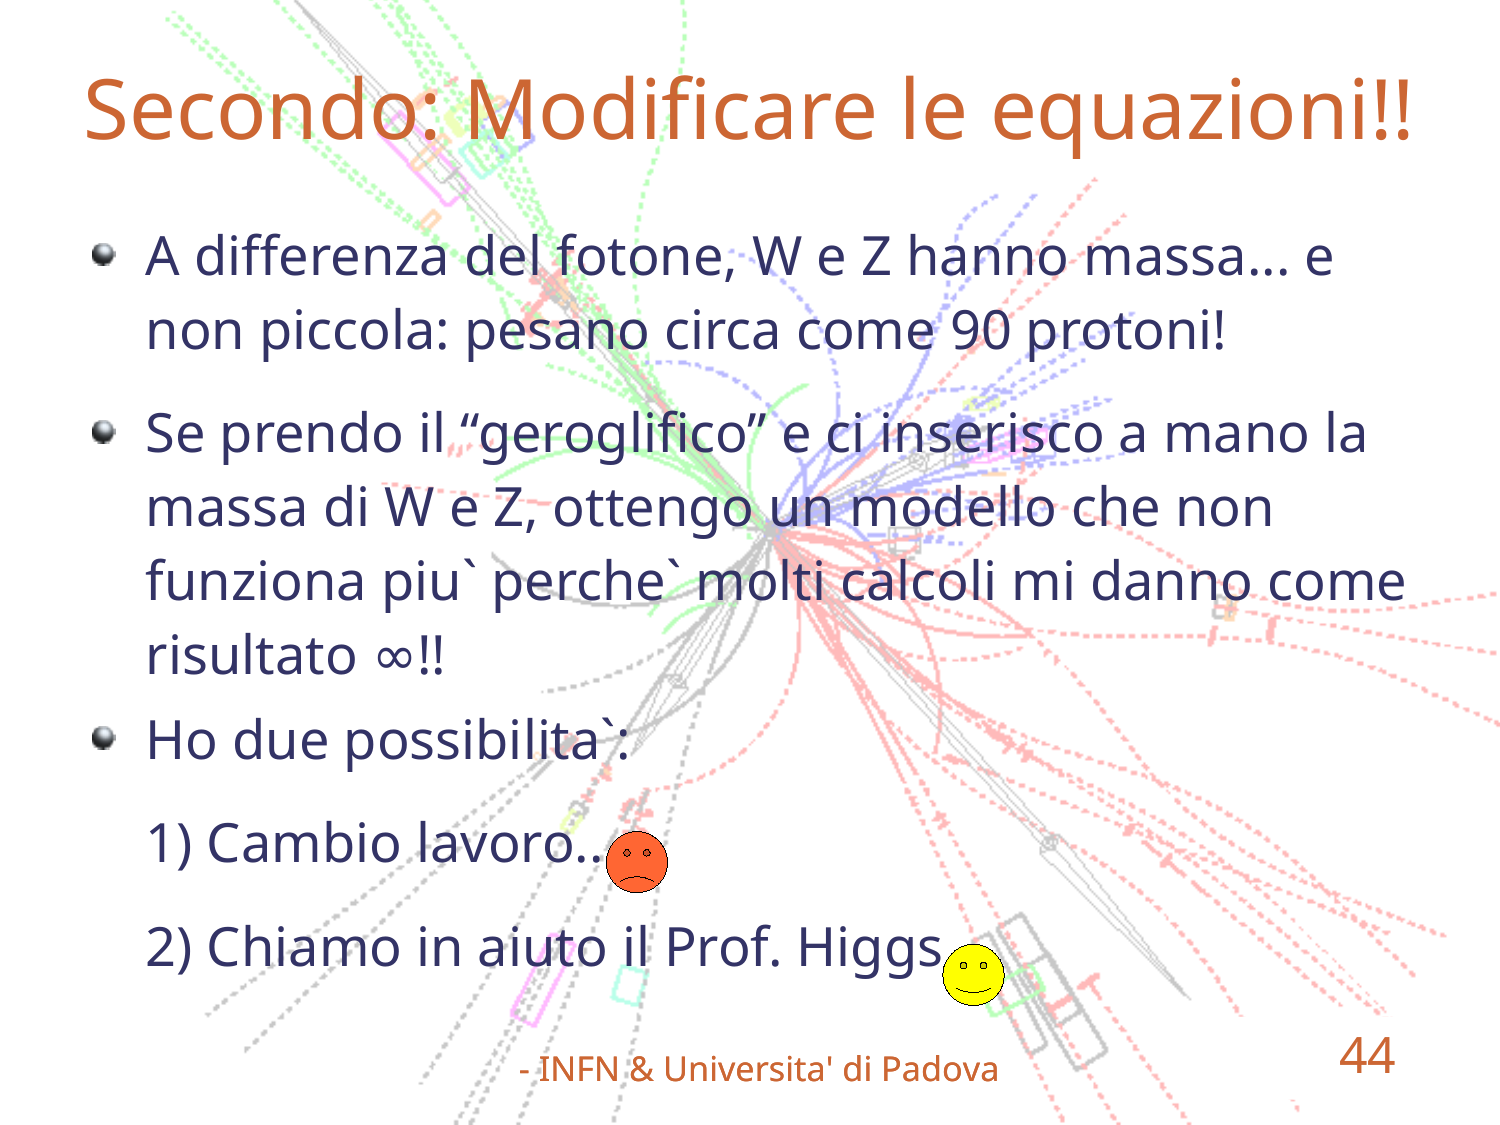

# Secondo: Modificare le equazioni!!
A differenza del fotone, W e Z hanno massa... e non piccola: pesano circa come 90 protoni!
Se prendo il “geroglifico” e ci inserisco a mano la massa di W e Z, ottengo un modello che non funziona piu` perche` molti calcoli mi danno come risultato ∞!!
Ho due possibilita`:
1) Cambio lavoro...
2) Chiamo in aiuto il Prof. Higgs